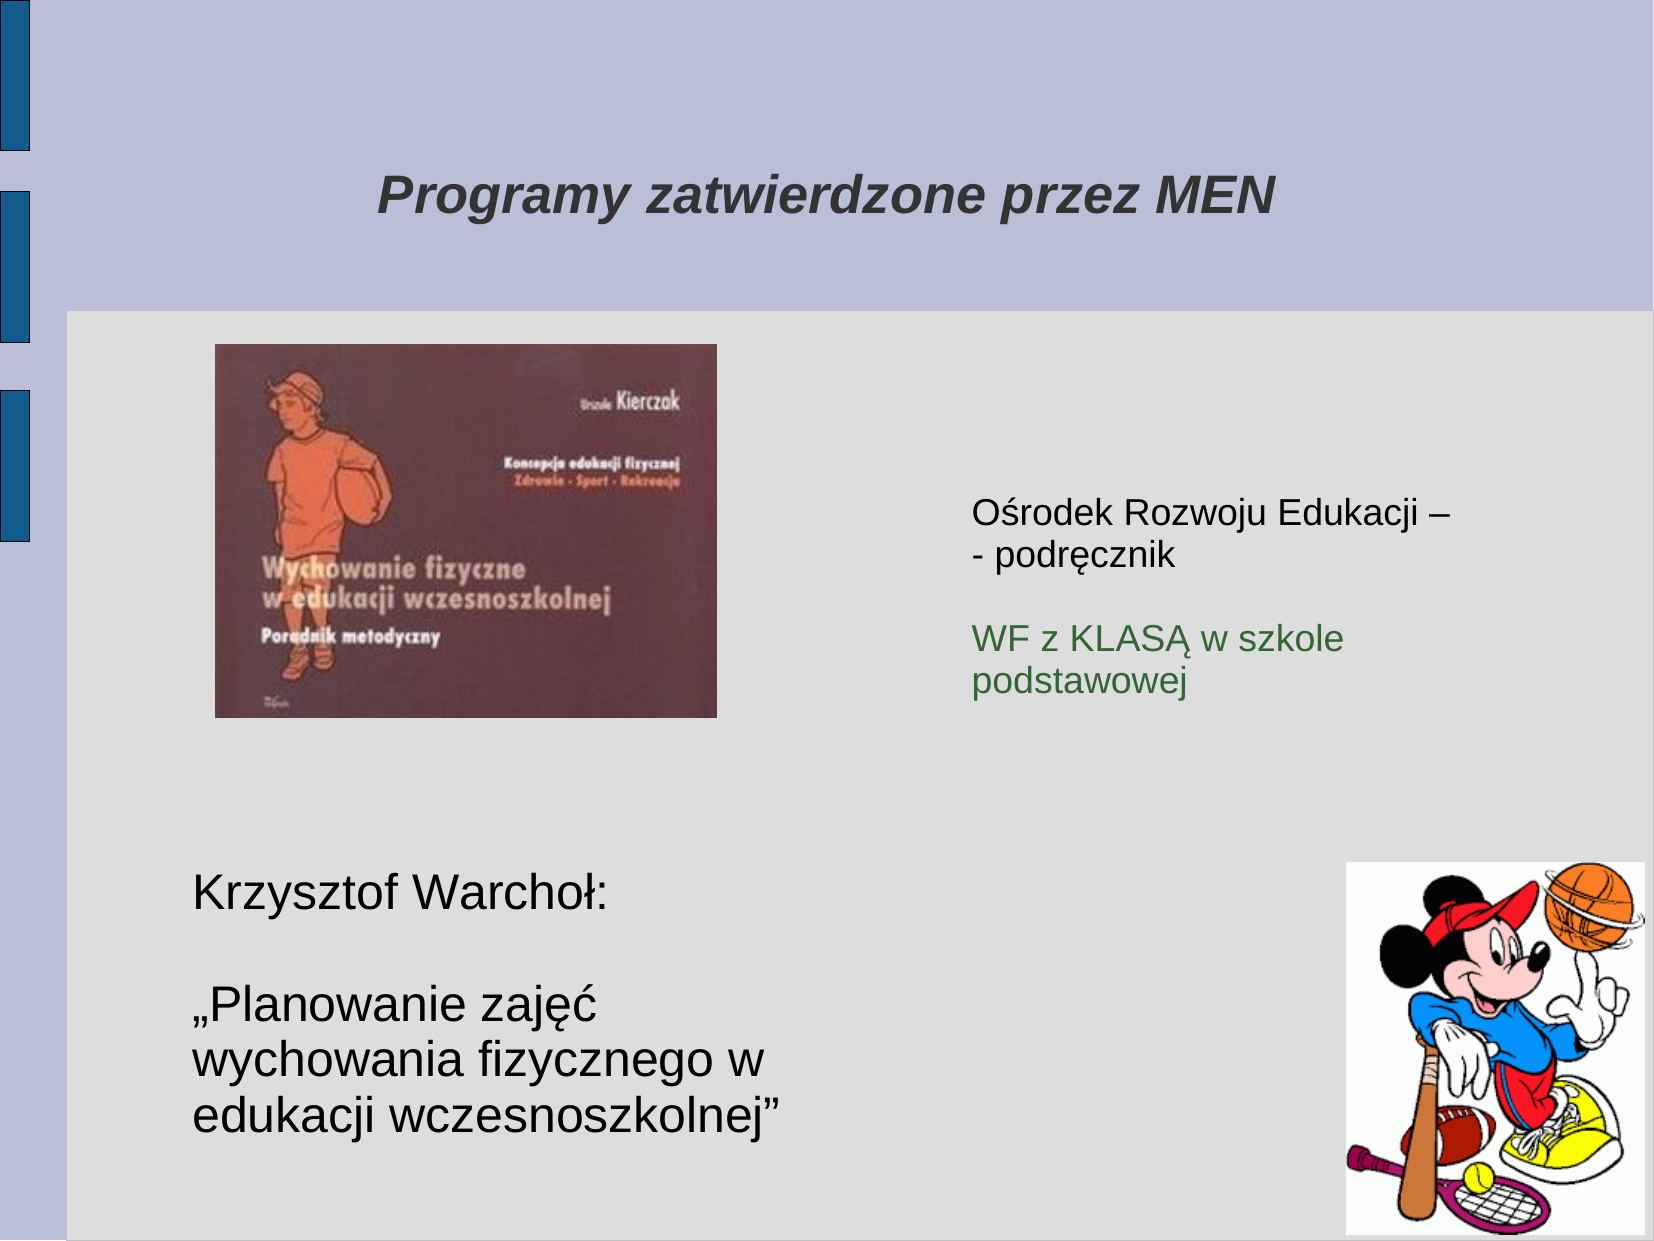

# Programy zatwierdzone przez MEN
Ośrodek Rozwoju Edukacji – - podręcznik
WF z KLASĄ w szkole podstawowej
Krzysztof Warchoł:
„Planowanie zajęć wychowania fizycznego w edukacji wczesnoszkolnej”